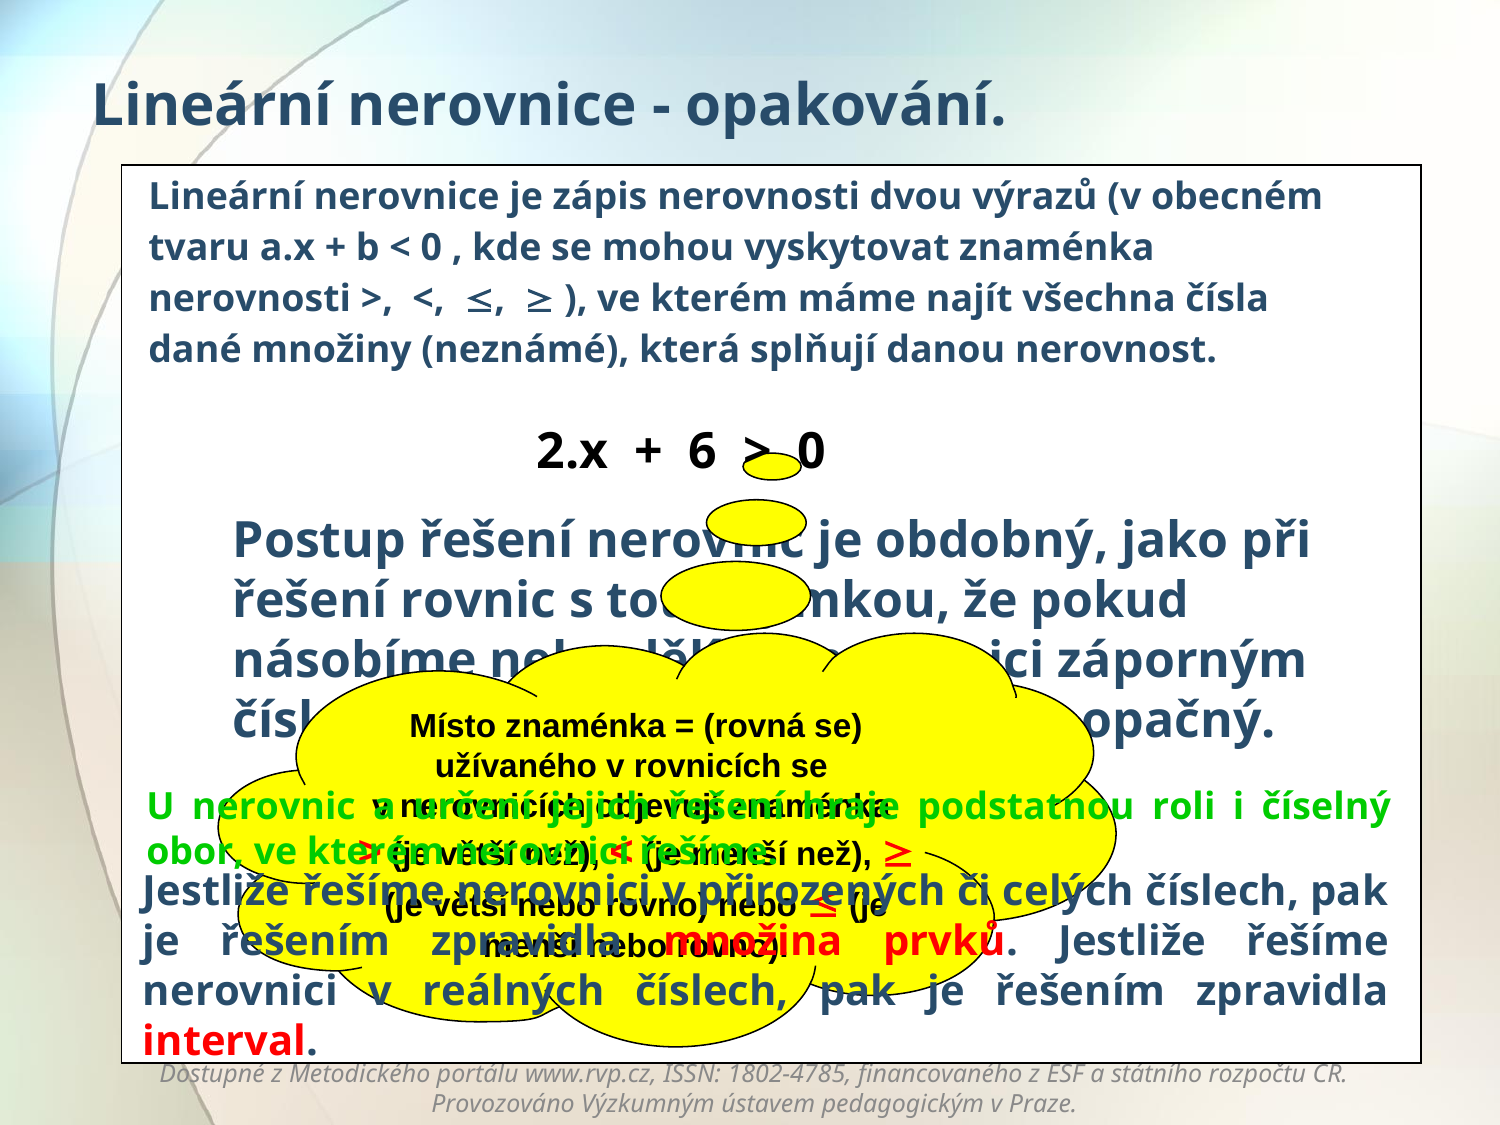

Lineární nerovnice - opakování.
# Lineární nerovnice je zápis nerovnosti dvou výrazů (v obecném tvaru a.x + b < 0 , kde se mohou vyskytovat znaménka nerovnosti >, <, ,  ), ve kterém máme najít všechna čísla dané množiny (neznámé), která splňují danou nerovnost.
2.x + 6 > 0
Postup řešení nerovnic je obdobný, jako při řešení rovnic s tou výjimkou, že pokud násobíme nebo dělíme nerovnici záporným číslem, mění se znak nerovnosti v opačný.
Místo znaménka = (rovná se) užívaného v rovnicích se
v nerovnicích objevují znaménka
> (je větší než), < (je menší než),  (je větší nebo rovno) nebo  (je menší nebo rovno).
U nerovnic a určení jejich řešení hraje podstatnou roli i číselný obor, ve kterém nerovnici řešíme.
Jestliže řešíme nerovnici v přirozených či celých číslech, pak je řešením zpravidla množina prvků. Jestliže řešíme nerovnici v reálných číslech, pak je řešením zpravidla interval.